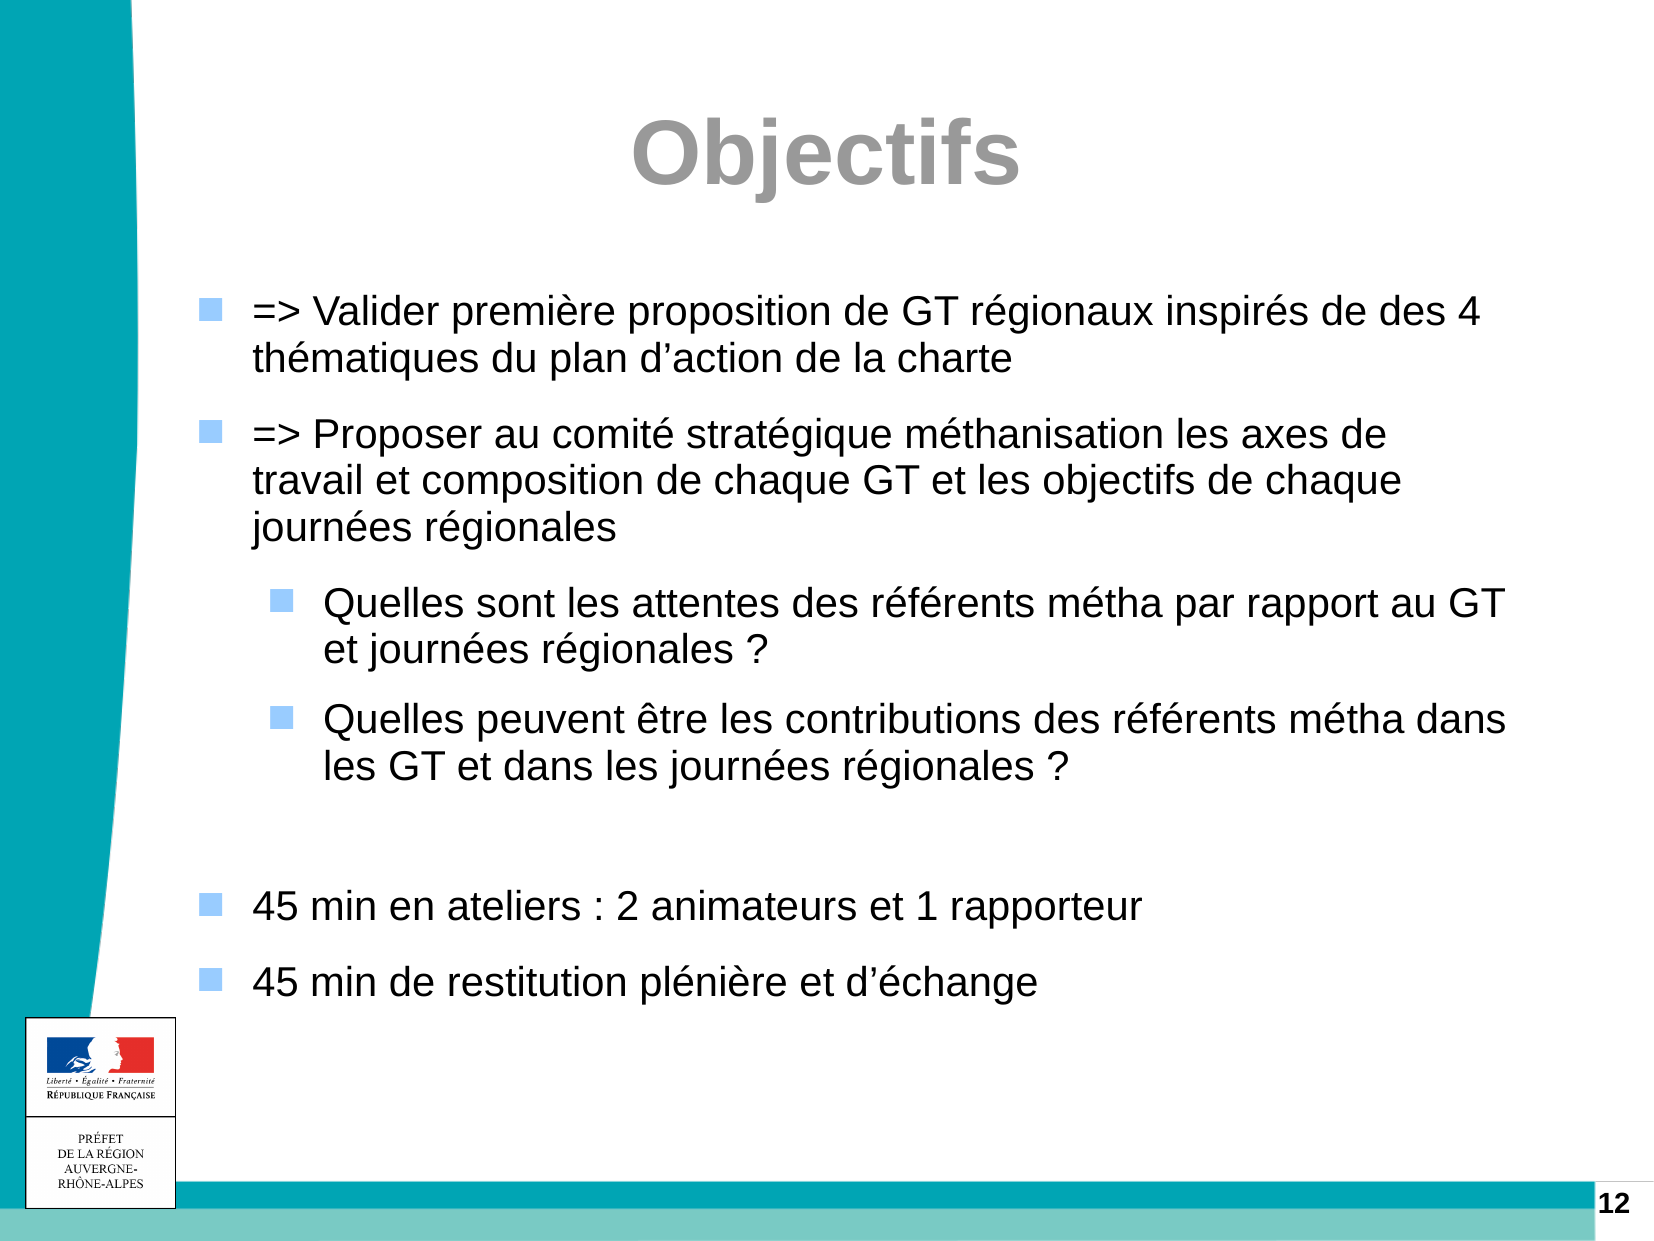

# Objectifs
=> Valider première proposition de GT régionaux inspirés de des 4 thématiques du plan d’action de la charte
=> Proposer au comité stratégique méthanisation les axes de travail et composition de chaque GT et les objectifs de chaque journées régionales
Quelles sont les attentes des référents métha par rapport au GT et journées régionales ?
Quelles peuvent être les contributions des référents métha dans les GT et dans les journées régionales ?
45 min en ateliers : 2 animateurs et 1 rapporteur
45 min de restitution plénière et d’échange
12